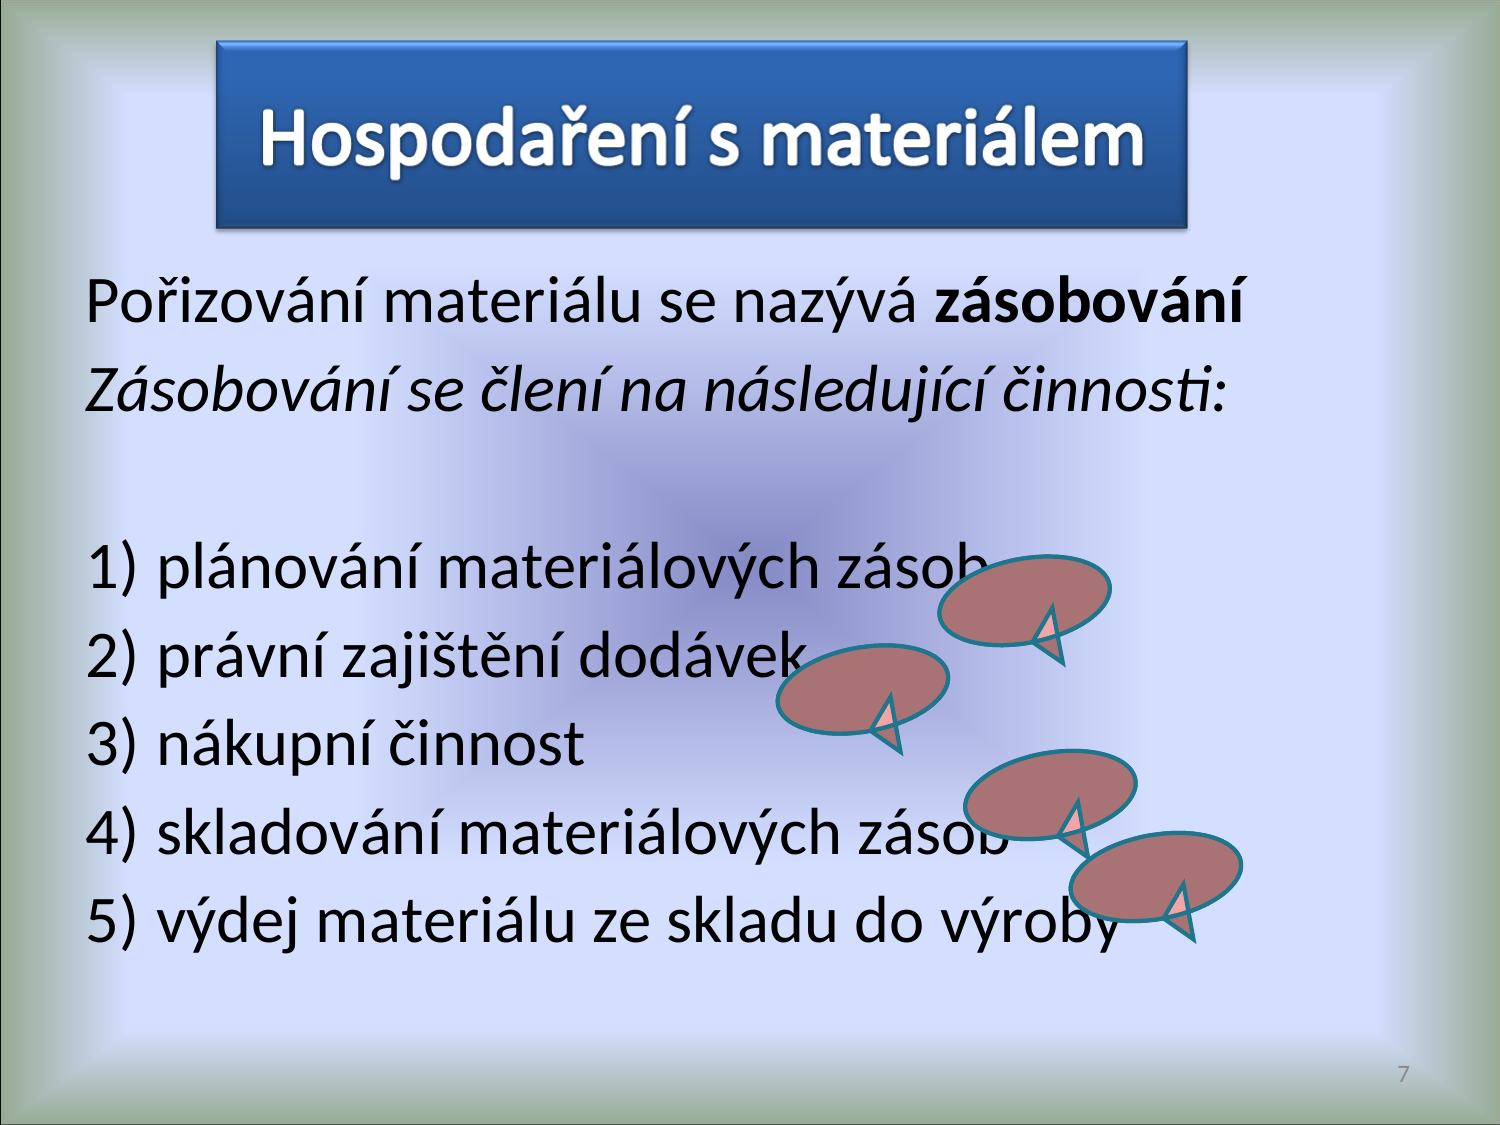

# Pořizování materiálu se nazývá zásobování
Zásobování se člení na následující činnosti:
 plánování materiálových zásob
 právní zajištění dodávek
 nákupní činnost
 skladování materiálových zásob
 výdej materiálu ze skladu do výroby